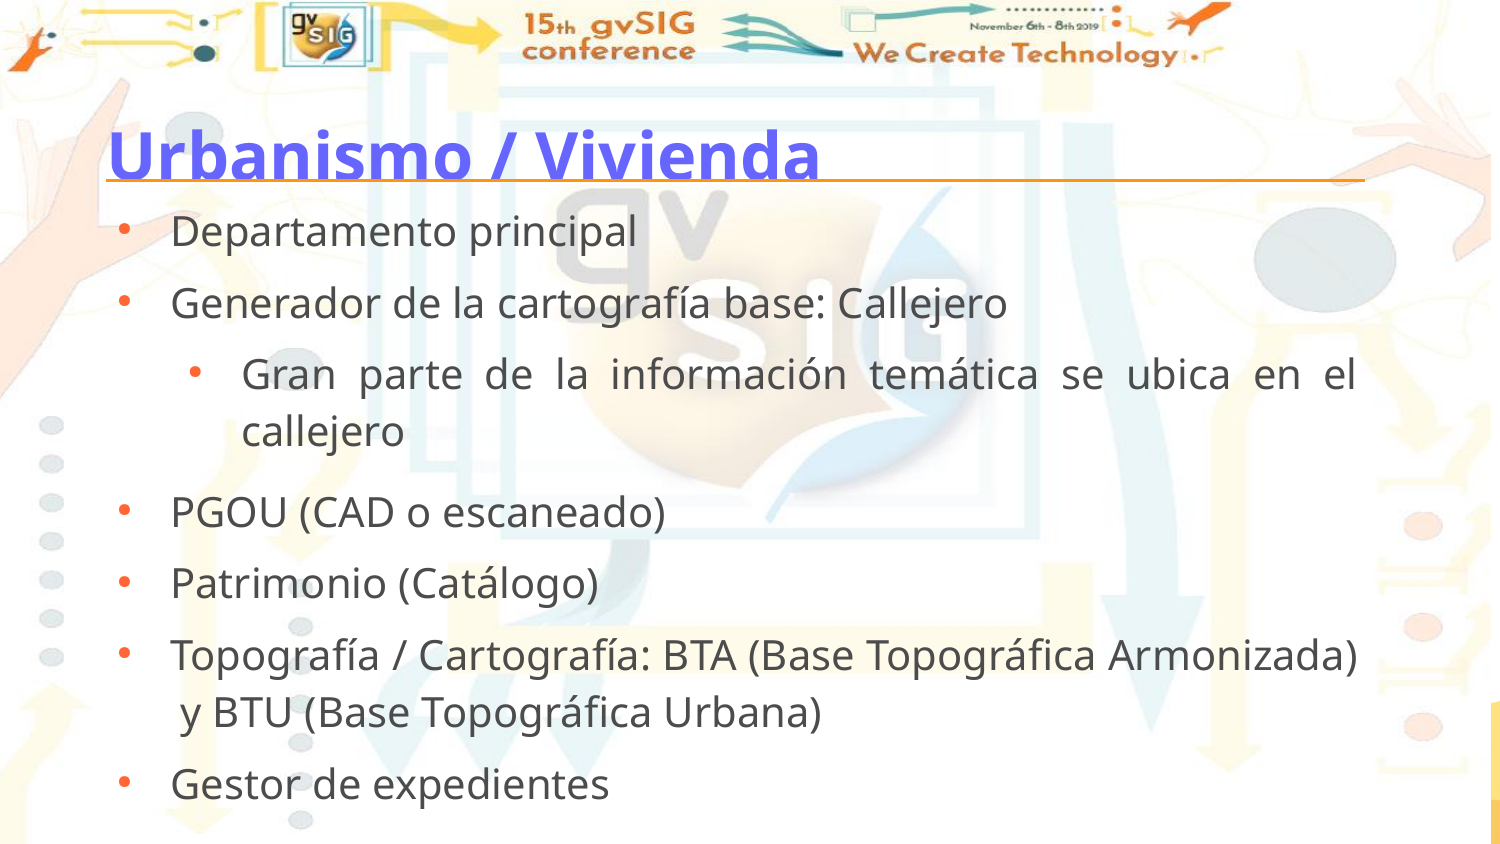

# Urbanismo / Vivienda
Departamento principal
Generador de la cartografía base: Callejero
Gran parte de la información temática se ubica en el callejero
PGOU (CAD o escaneado)
Patrimonio (Catálogo)
Topografía / Cartografía: BTA (Base Topográfica Armonizada) y BTU (Base Topográfica Urbana)
Gestor de expedientes